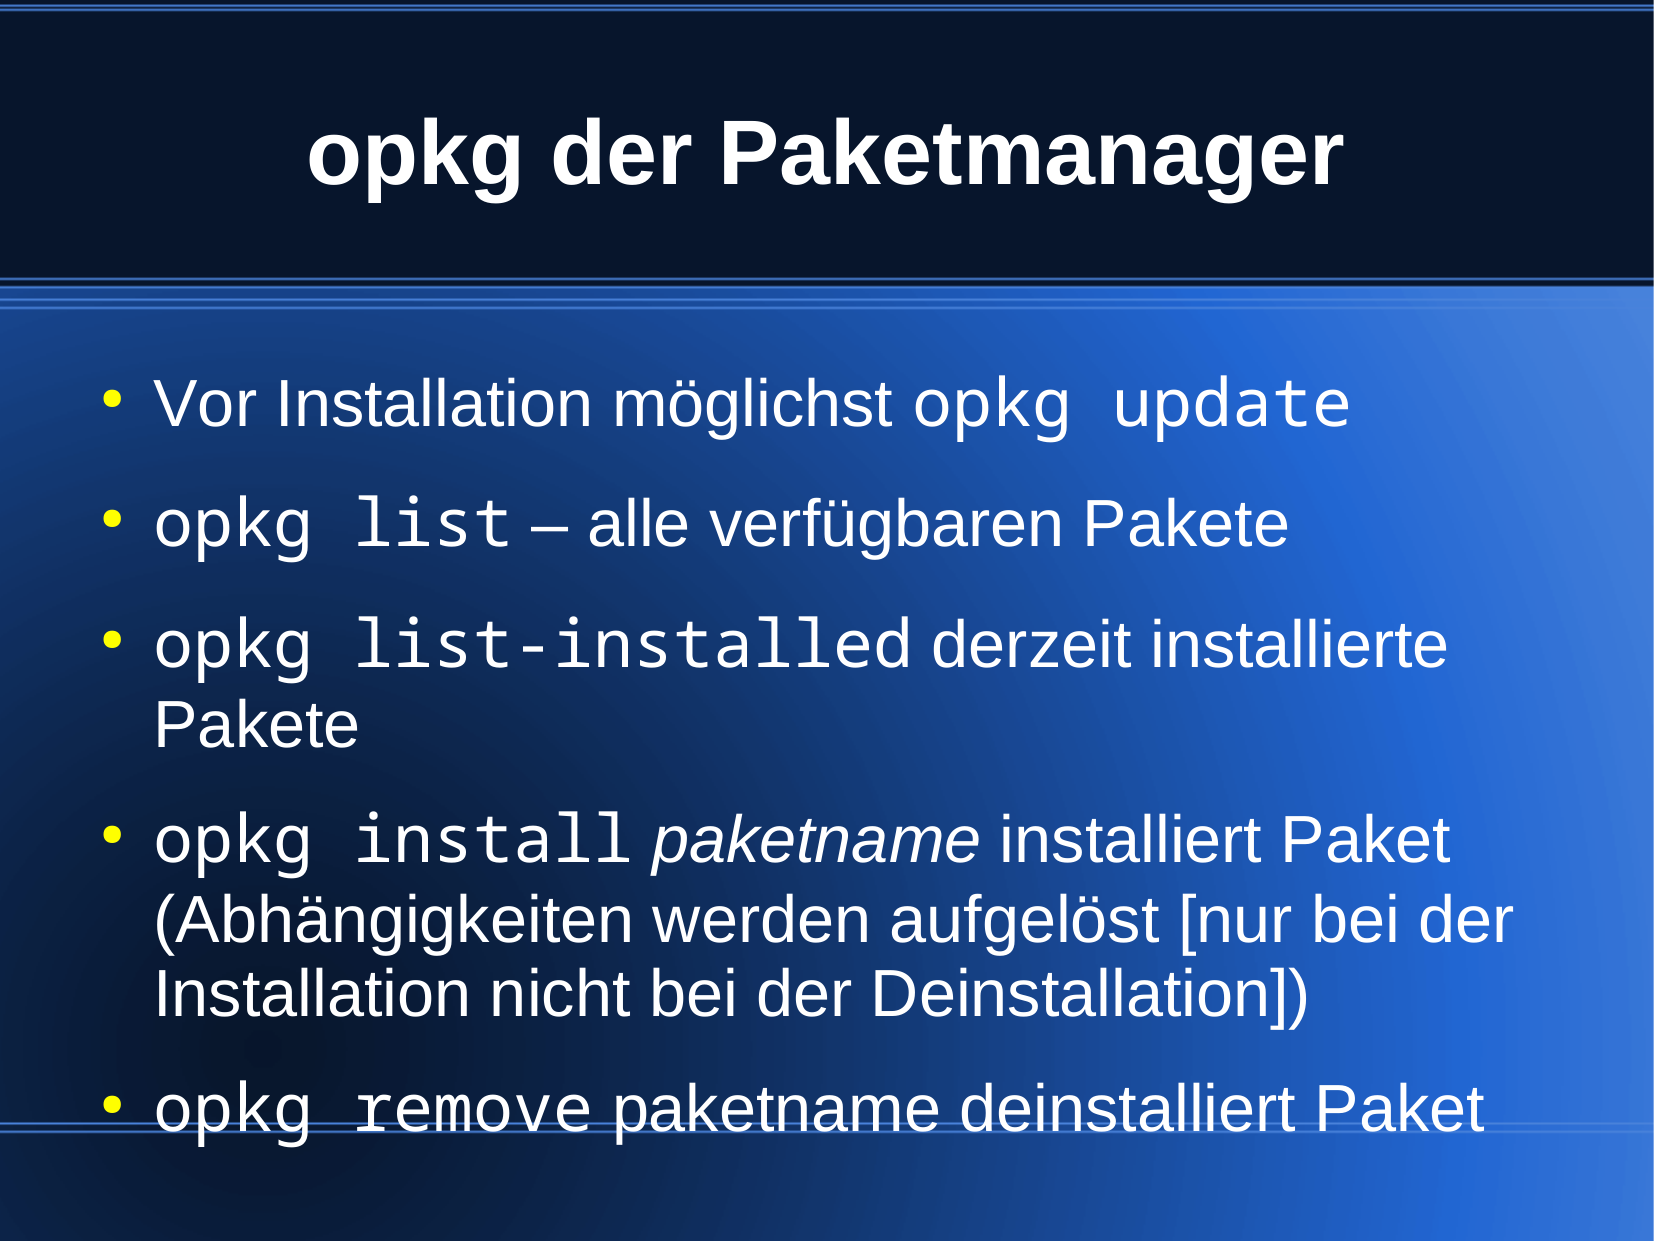

# opkg der Paketmanager
Vor Installation möglichst opkg update
opkg list – alle verfügbaren Pakete
opkg list-installed derzeit installierte Pakete
opkg install paketname installiert Paket (Abhängigkeiten werden aufgelöst [nur bei der Installation nicht bei der Deinstallation])
opkg remove paketname deinstalliert Paket